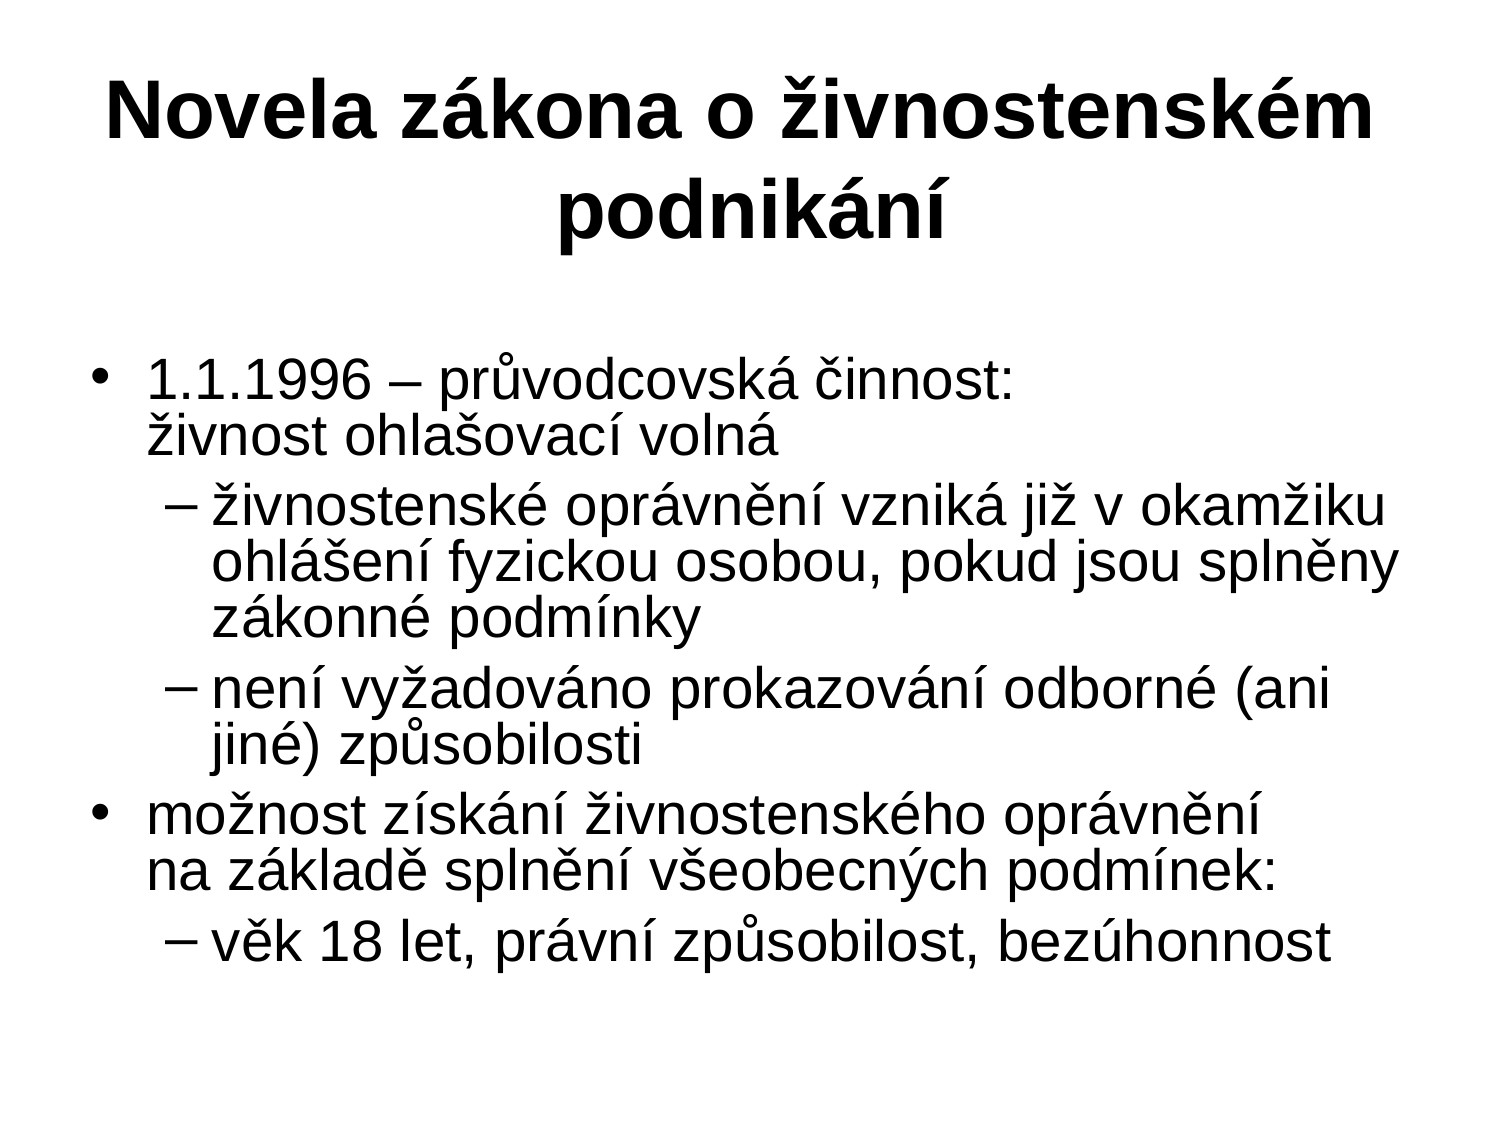

# Novela zákona o živnostenském podnikání
1.1.1996 – průvodcovská činnost:
živnost ohlašovací volná
živnostenské oprávnění vzniká již v okamžiku ohlášení fyzickou osobou, pokud jsou splněny zákonné podmínky
není vyžadováno prokazování odborné (ani jiné) způsobilosti
možnost získání živnostenského oprávnění
na základě splnění všeobecných podmínek:
věk 18 let, právní způsobilost, bezúhonnost